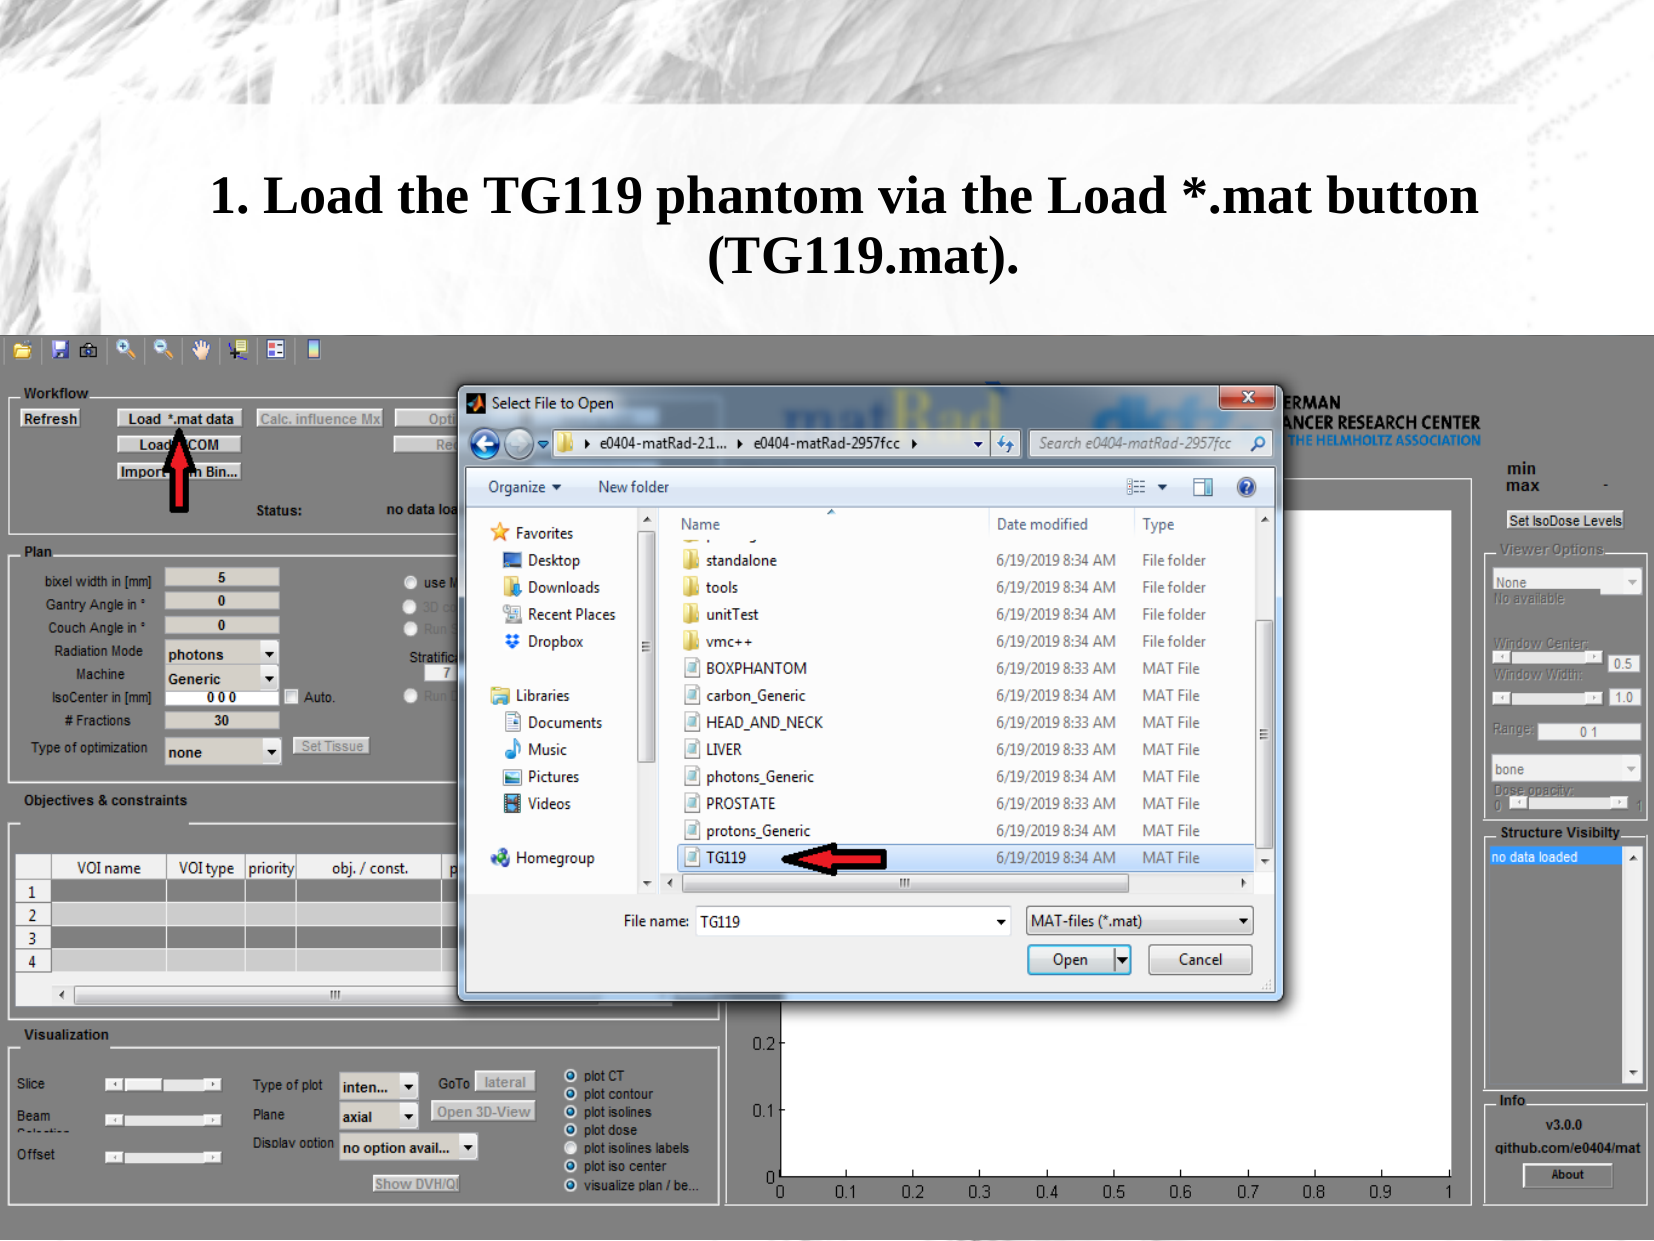

# 1. Load the TG119 phantom via the Load *.mat button (TG119.mat).